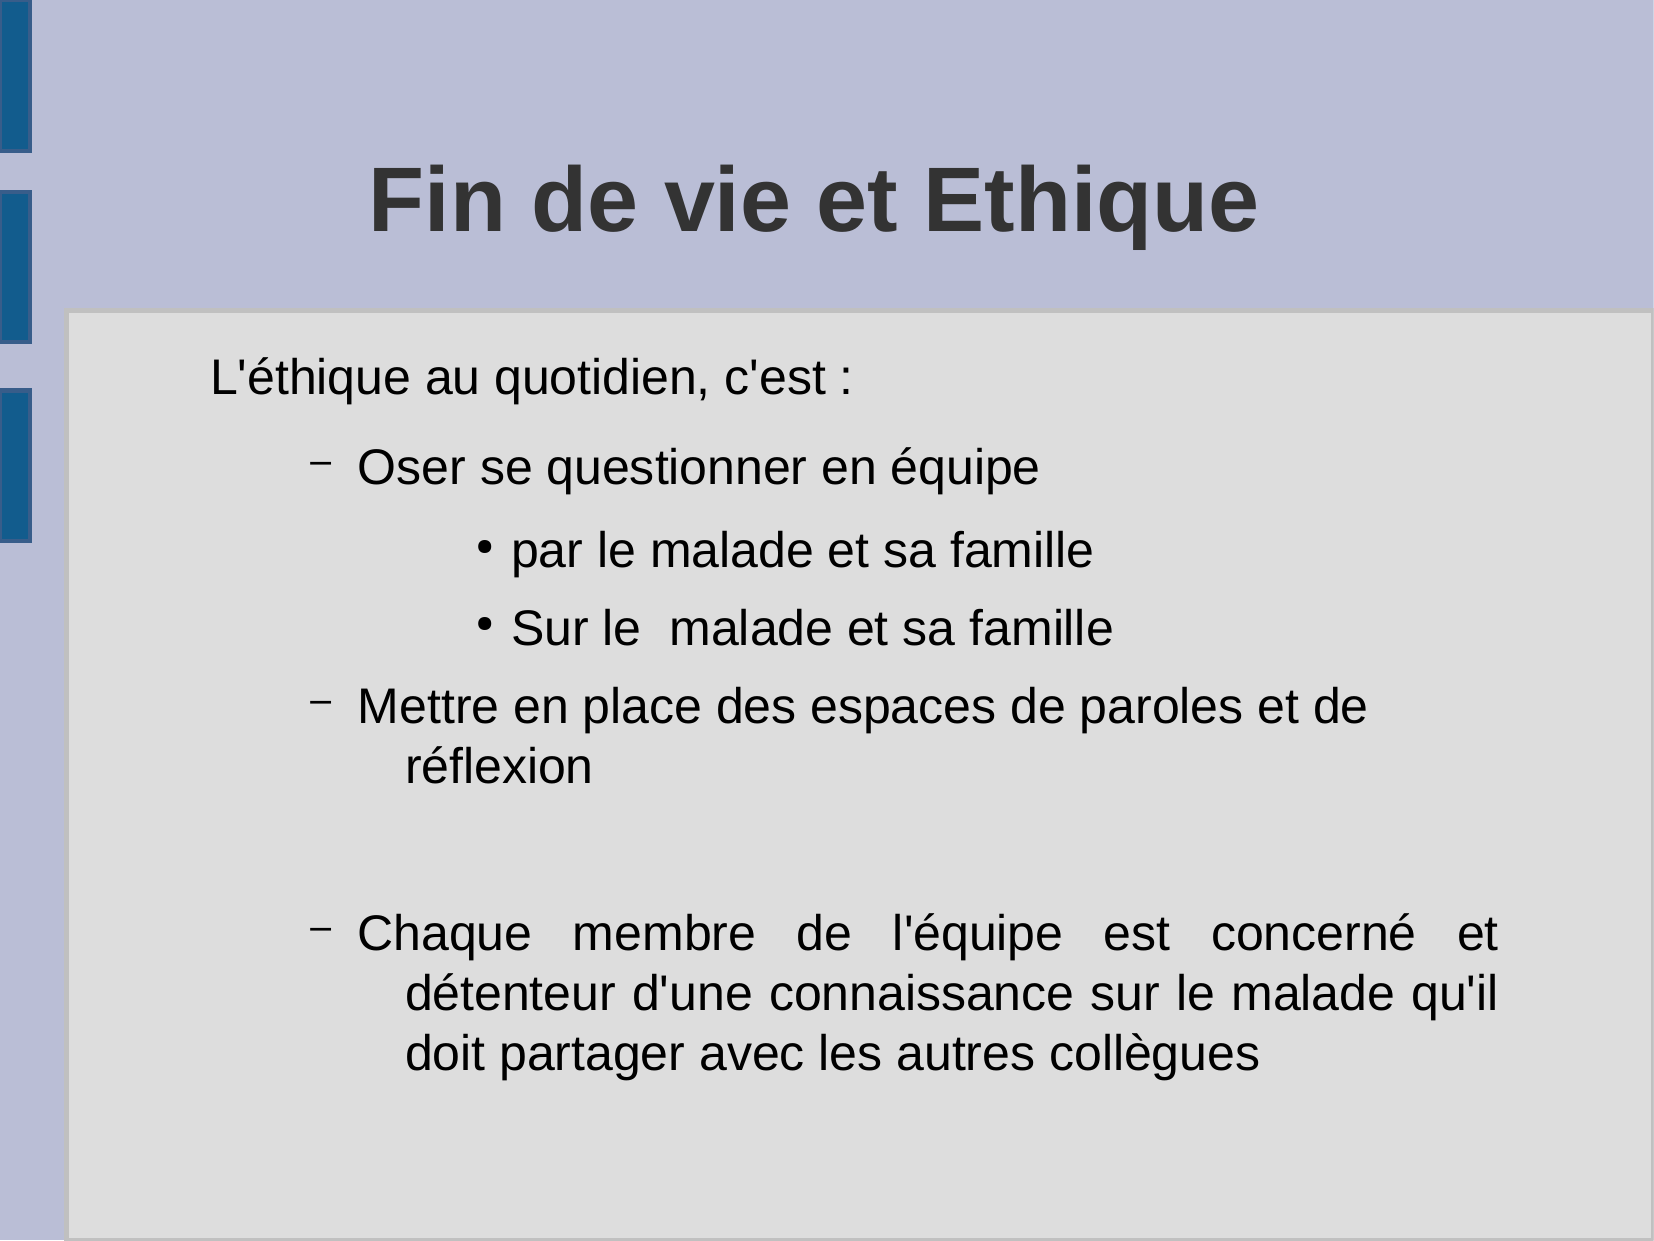

# Fin de vie et Ethique
L'éthique au quotidien, c'est :
Oser se questionner en équipe
par le malade et sa famille
Sur le malade et sa famille
Mettre en place des espaces de paroles et de réflexion
Chaque membre de l'équipe est concerné et détenteur d'une connaissance sur le malade qu'il doit partager avec les autres collègues